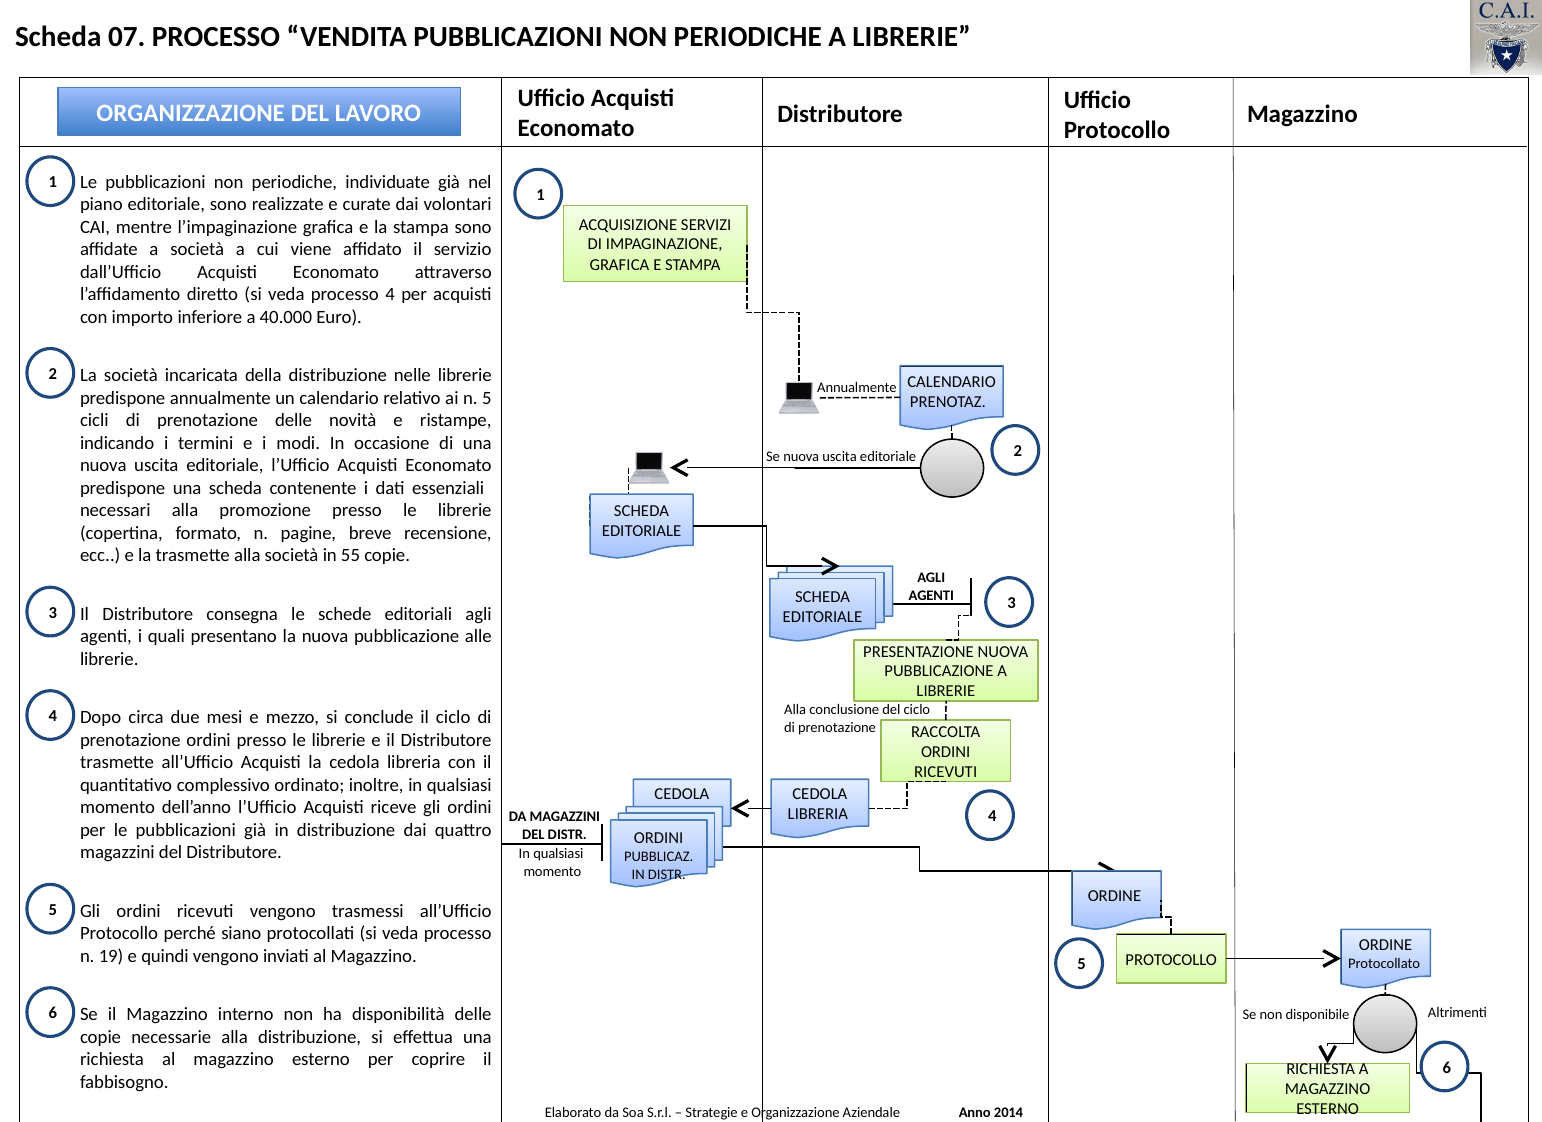

Scheda 07. PROCESSO “VENDITA PUBBLICAZIONI NON PERIODICHE A LIBRERIE”
Ufficio Acquisti Economato
Distributore
Magazzino
Ufficio
Protocollo
ORGANIZZAZIONE DEL LAVORO
1
Le pubblicazioni non periodiche, individuate già nel piano editoriale, sono realizzate e curate dai volontari CAI, mentre l’impaginazione grafica e la stampa sono affidate a società a cui viene affidato il servizio dall’Ufficio Acquisti Economato attraverso l’affidamento diretto (si veda processo 4 per acquisti con importo inferiore a 40.000 Euro).
1
ACQUISIZIONE SERVIZI DI IMPAGINAZIONE, GRAFICA E STAMPA
2
La società incaricata della distribuzione nelle librerie predispone annualmente un calendario relativo ai n. 5 cicli di prenotazione delle novità e ristampe, indicando i termini e i modi. In occasione di una nuova uscita editoriale, l’Ufficio Acquisti Economato predispone una scheda contenente i dati essenziali necessari alla promozione presso le librerie (copertina, formato, n. pagine, breve recensione, ecc..) e la trasmette alla società in 55 copie.
CALENDARIO
PRENOTAZ.
Annualmente
2
Se nuova uscita editoriale
SCHEDA EDITORIALE
AGLI
AGENTI
SCHEDA EDITORIALE
3
3
Il Distributore consegna le schede editoriali agli agenti, i quali presentano la nuova pubblicazione alle librerie.
PRESENTAZIONE NUOVA PUBBLICAZIONE A LIBRERIE
4
Alla conclusione del ciclo
di prenotazione
Dopo circa due mesi e mezzo, si conclude il ciclo di prenotazione ordini presso le librerie e il Distributore trasmette all’Ufficio Acquisti la cedola libreria con il quantitativo complessivo ordinato; inoltre, in qualsiasi momento dell’anno l’Ufficio Acquisti riceve gli ordini per le pubblicazioni già in distribuzione dai quattro magazzini del Distributore.
RACCOLTA ORDINI RICEVUTI
CEDOLA LIBRERIA
CEDOLA LIBRERIA
4
DA MAGAZZINI
DEL DISTR.
ORDINI
PUBBLICAZ. IN DISTR.
In qualsiasi
momento
ORDINE
5
Gli ordini ricevuti vengono trasmessi all’Ufficio Protocollo perché siano protocollati (si veda processo n. 19) e quindi vengono inviati al Magazzino.
ORDINE
Protocollato
PROTOCOLLO
5
6
Se il Magazzino interno non ha disponibilità delle copie necessarie alla distribuzione, si effettua una richiesta al magazzino esterno per coprire il fabbisogno.
Altrimenti
Se non disponibile
6
RICHIESTA A MAGAZZINO ESTERNO
Elaborato da Soa S.r.l. – Strategie e Organizzazione Aziendale Anno 2014